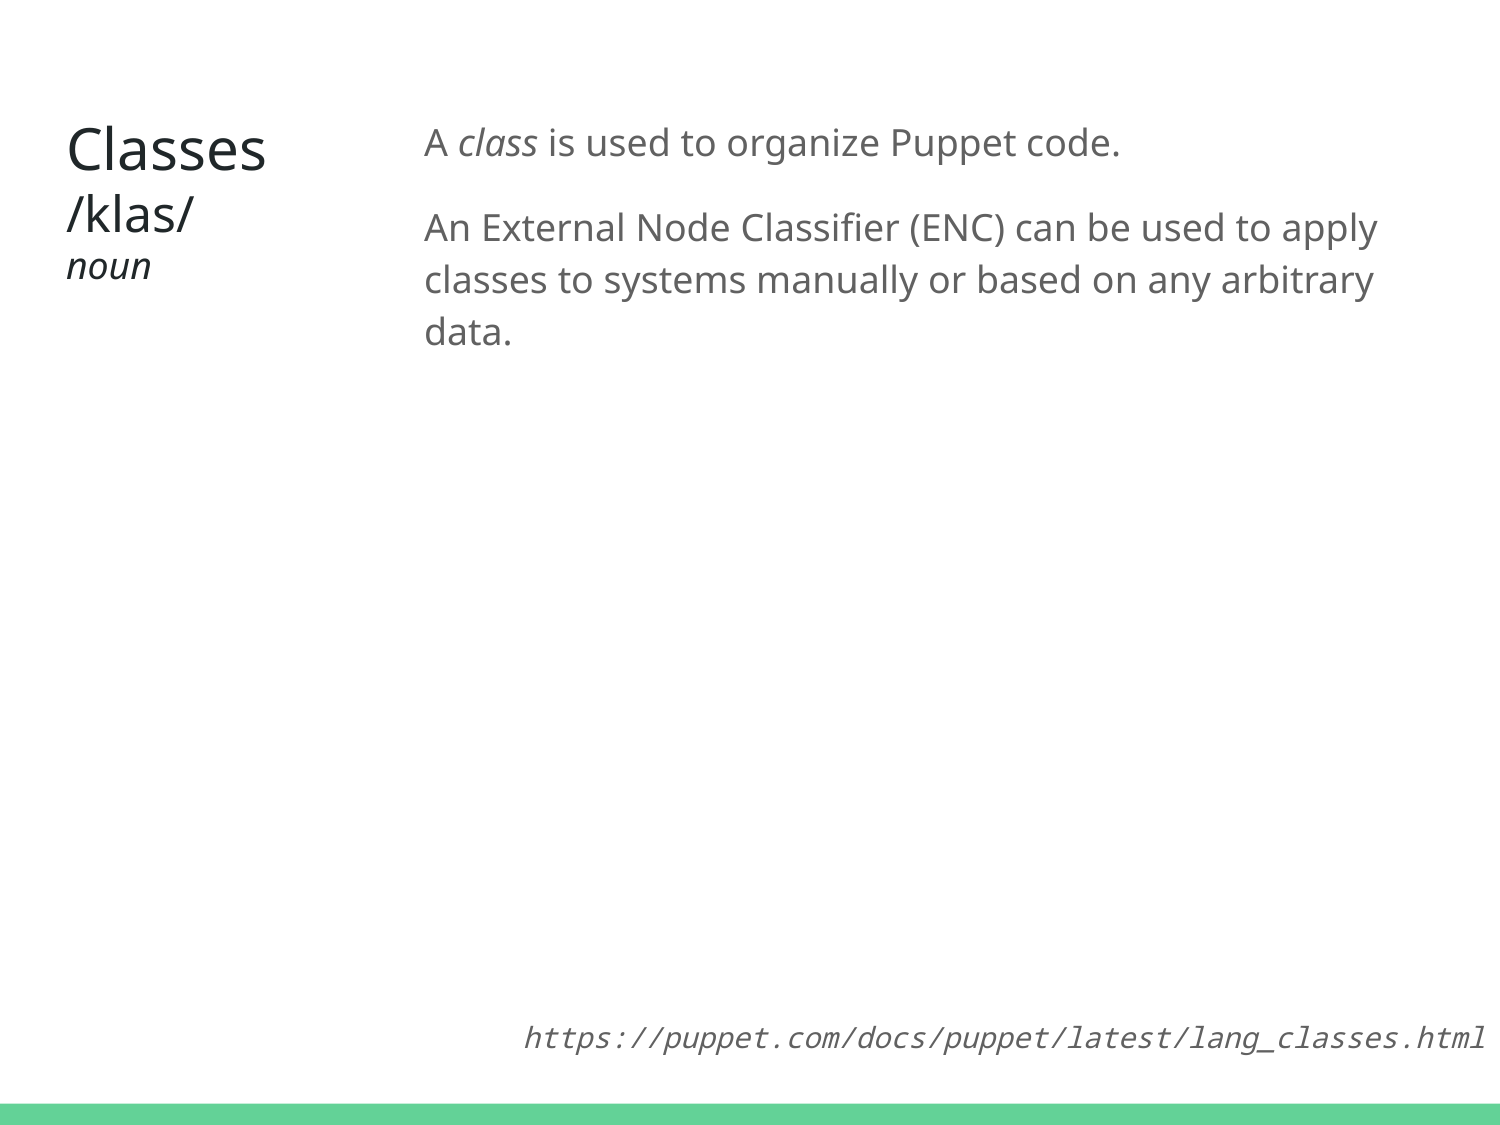

# Classes /klas/ noun
A class is used to organize Puppet code.
An External Node Classifier (ENC) can be used to apply classes to systems manually or based on any arbitrary data.
https://puppet.com/docs/puppet/latest/lang_classes.html